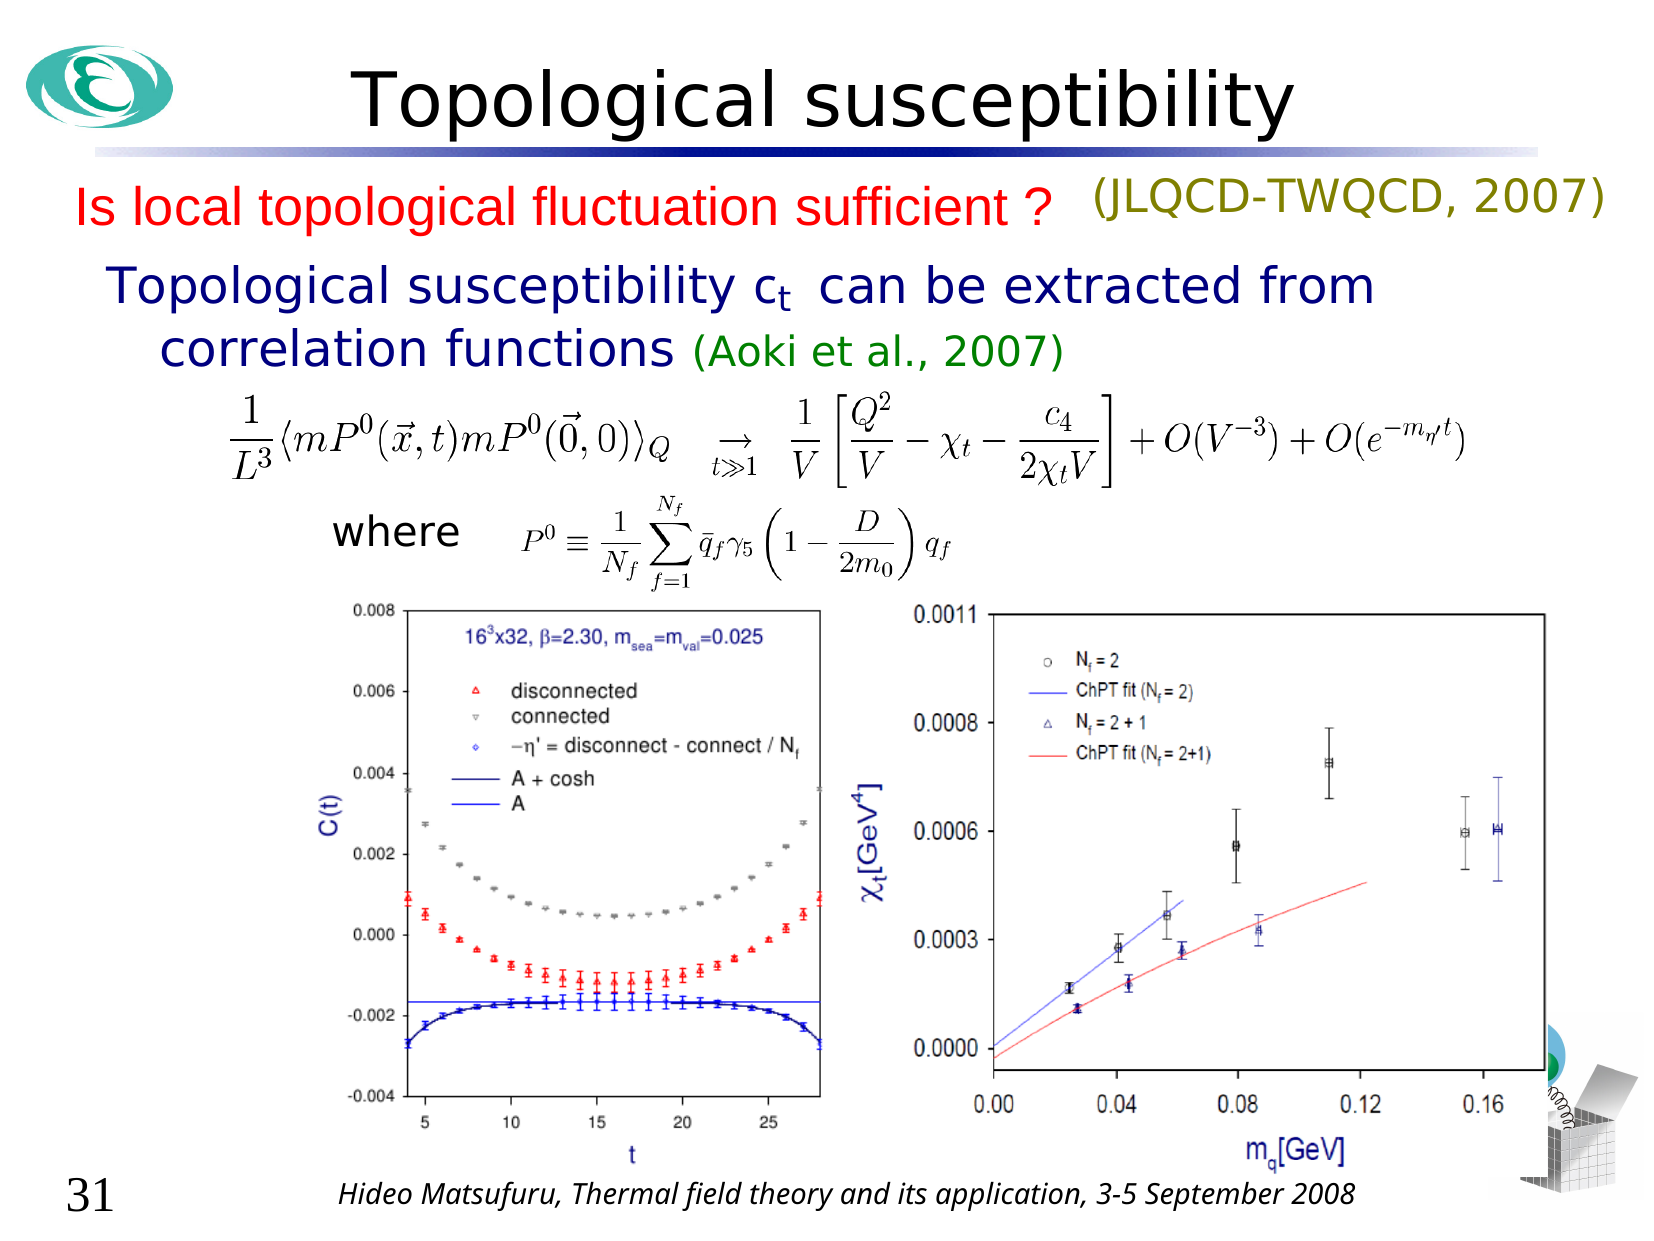

# Topological susceptibility
(JLQCD-TWQCD, 2007)
Is local topological fluctuation sufficient ?
Topological susceptibility ct can be extracted from correlation functions (Aoki et al., 2007)
where